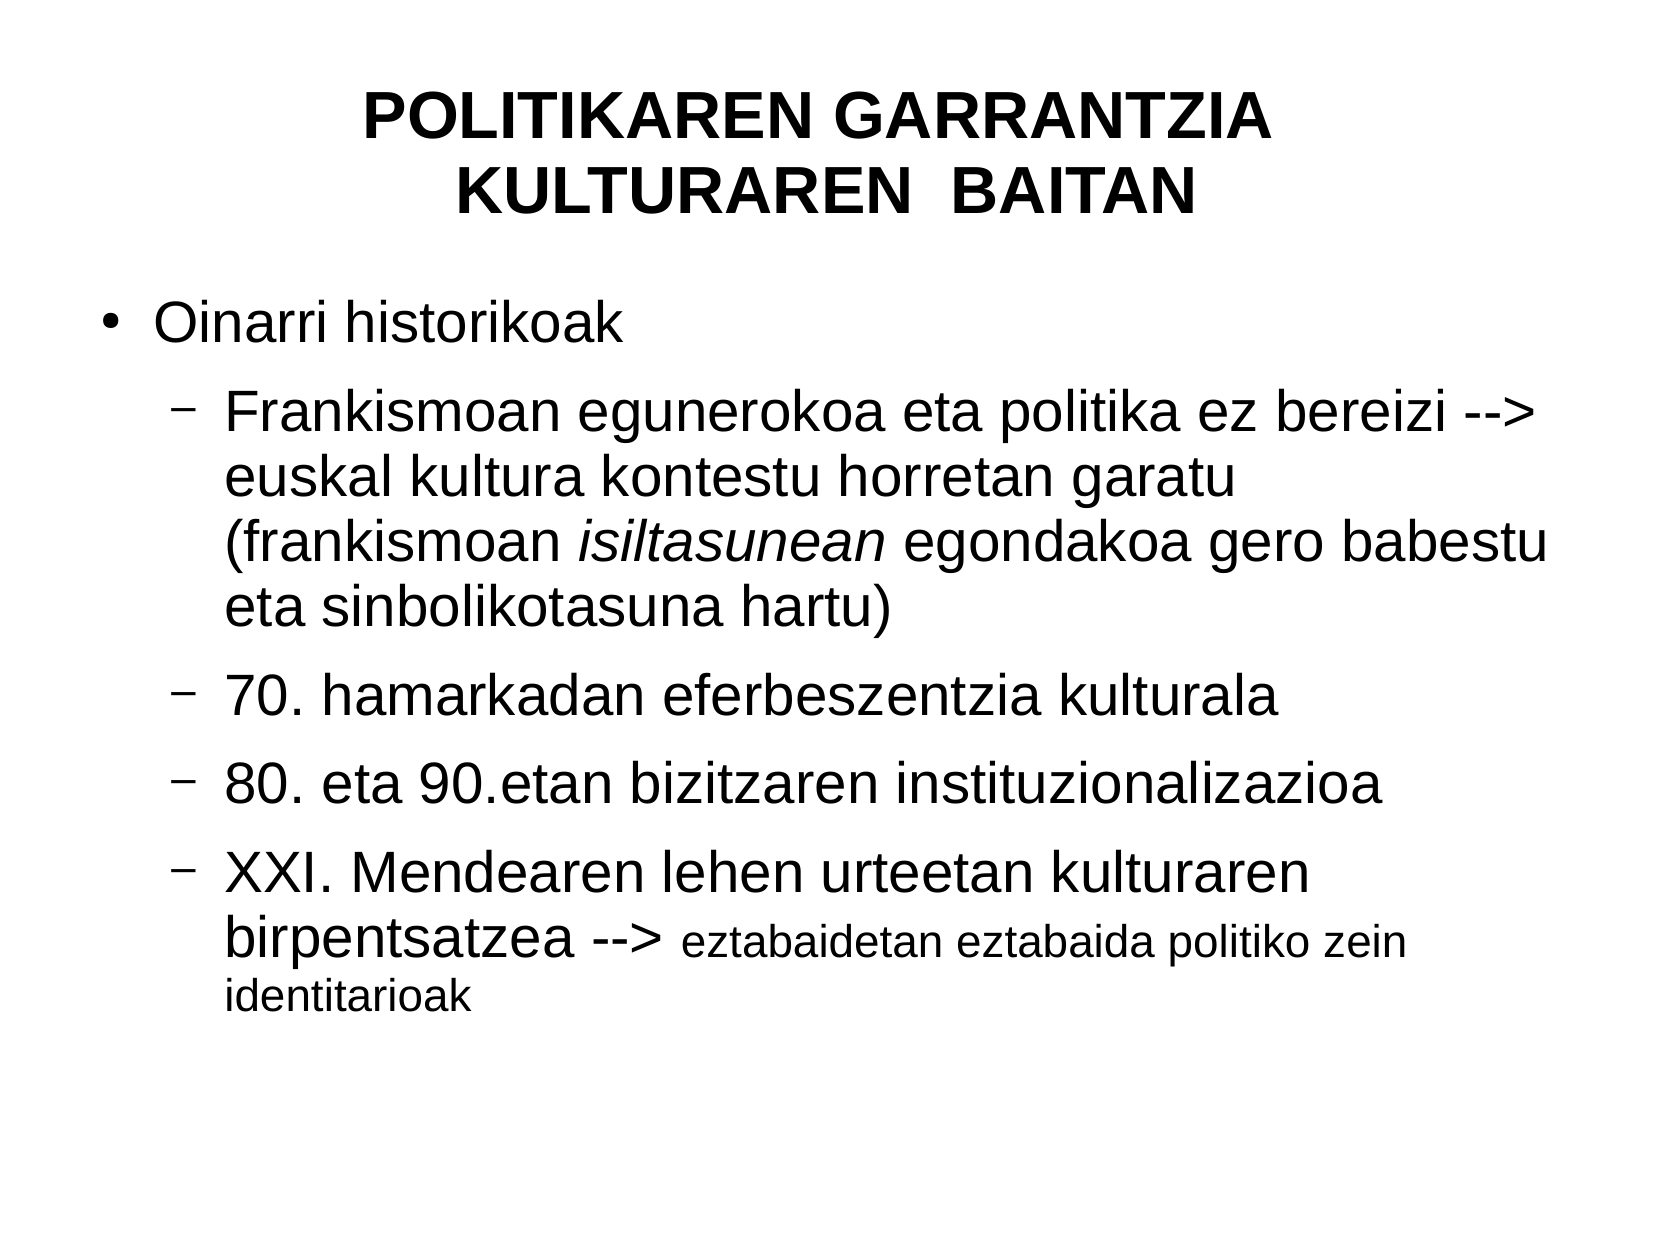

# POLITIKAREN GARRANTZIA KULTURAREN BAITAN
Oinarri historikoak
Frankismoan egunerokoa eta politika ez bereizi --> euskal kultura kontestu horretan garatu (frankismoan isiltasunean egondakoa gero babestu eta sinbolikotasuna hartu)
70. hamarkadan eferbeszentzia kulturala
80. eta 90.etan bizitzaren instituzionalizazioa
XXI. Mendearen lehen urteetan kulturaren birpentsatzea --> eztabaidetan eztabaida politiko zein identitarioak